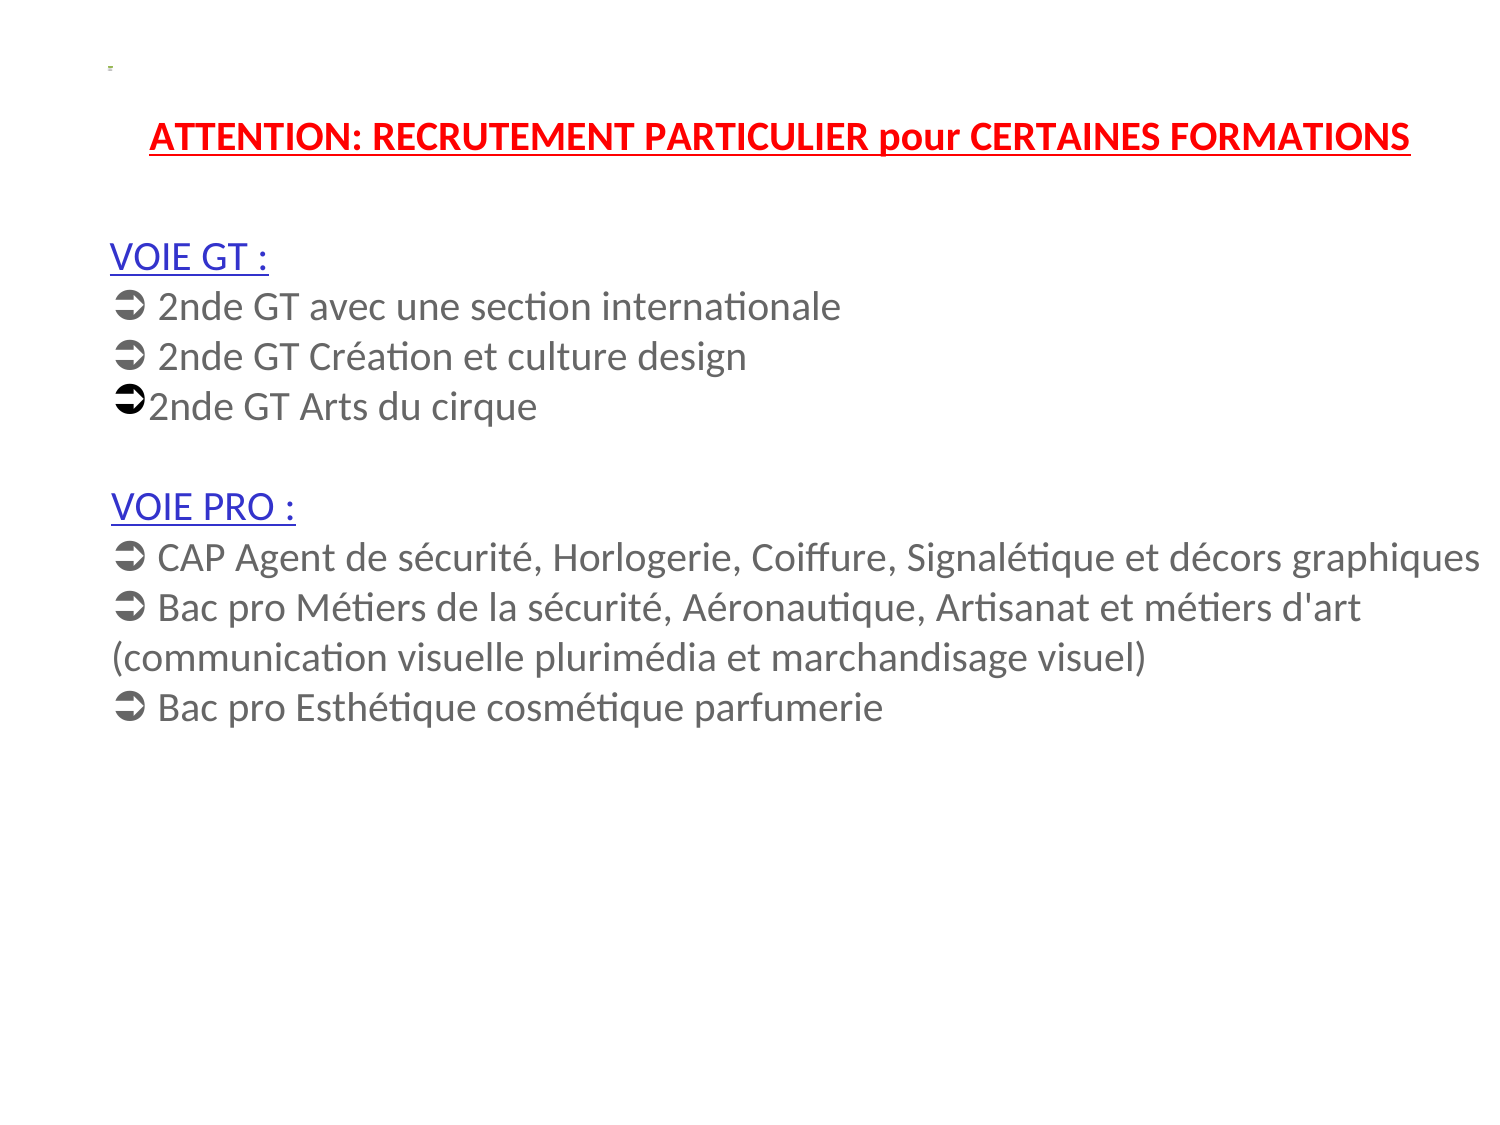

ATTENTION: RECRUTEMENT PARTICULIER pour CERTAINES FORMATIONS
	 VOIE GT :
 2nde GT avec une section internationale
 2nde GT Création et culture design
2nde GT Arts du cirque
VOIE PRO :
 CAP Agent de sécurité, Horlogerie, Coiffure, Signalétique et décors graphiques
 Bac pro Métiers de la sécurité, Aéronautique, Artisanat et métiers d'art
(communication visuelle plurimédia et marchandisage visuel)
 Bac pro Esthétique cosmétique parfumerie